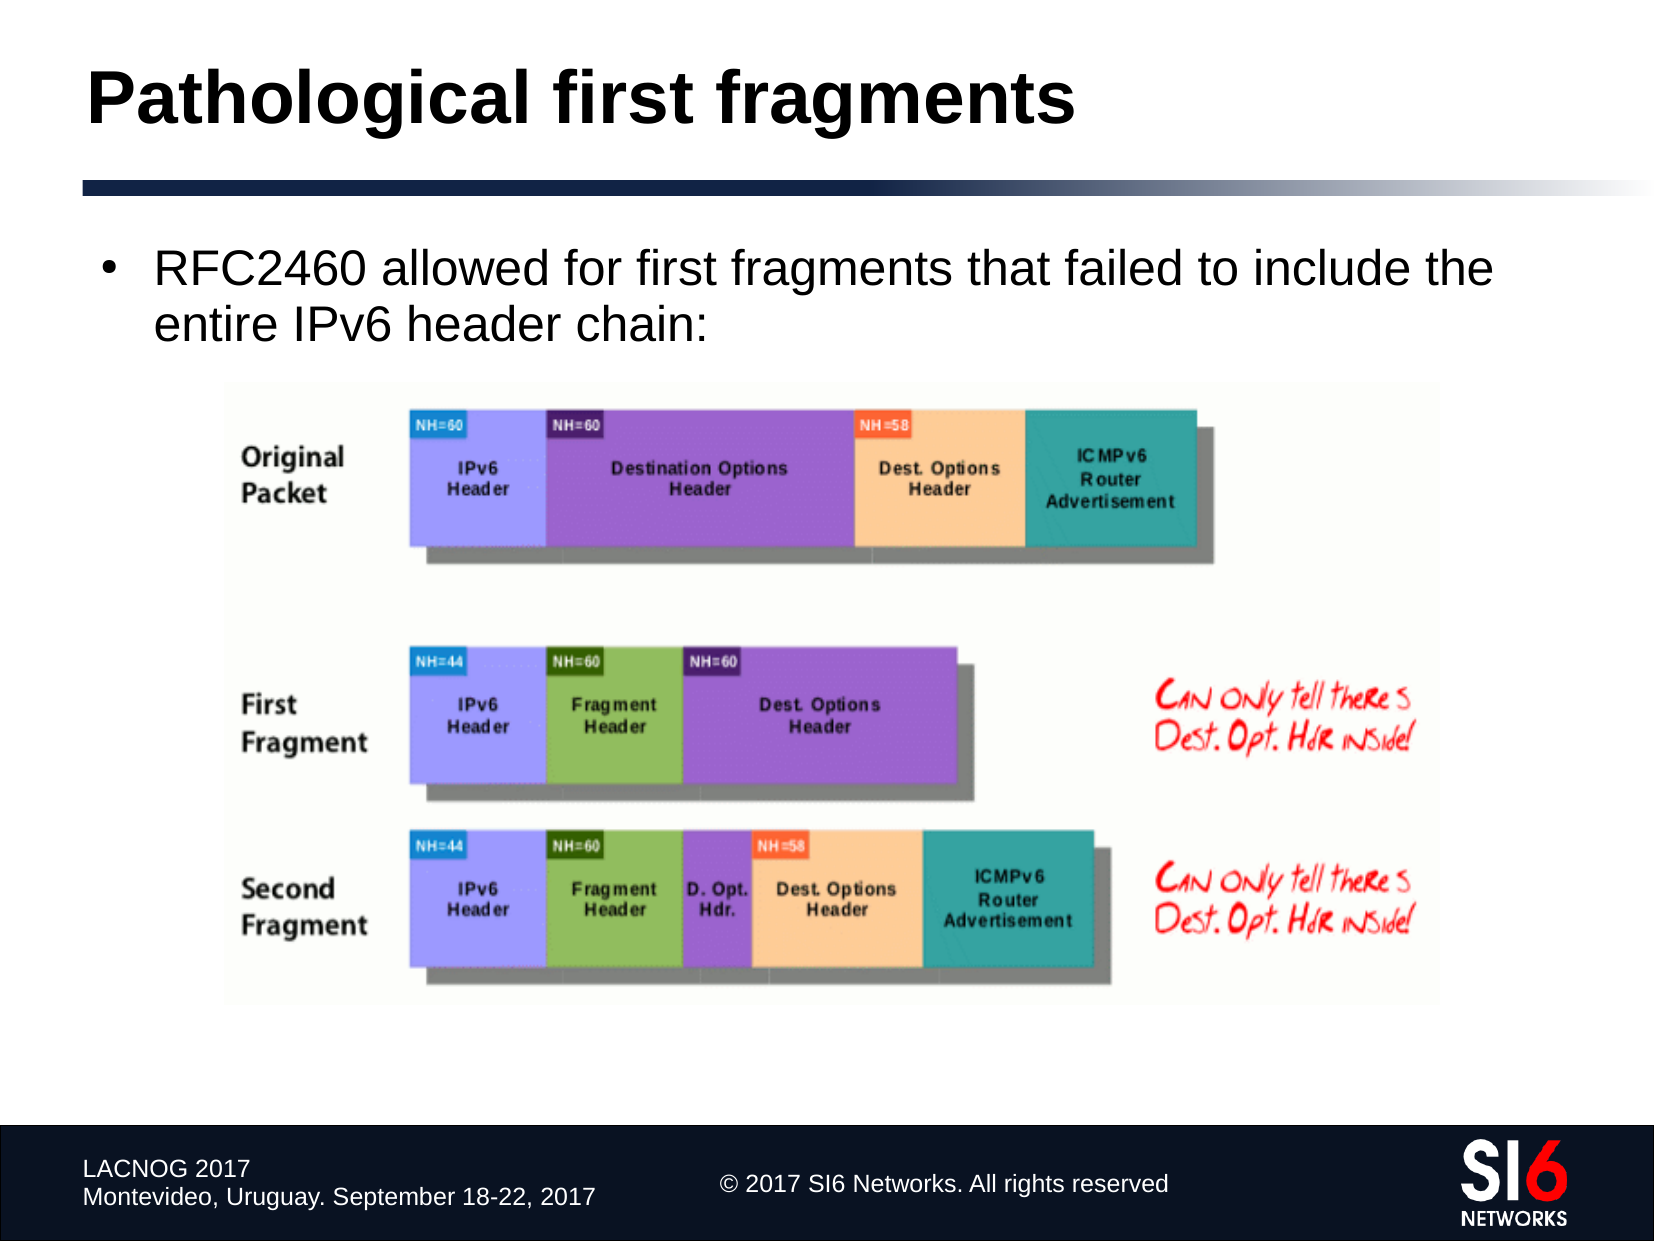

# Pathological first fragments
RFC2460 allowed for first fragments that failed to include the entire IPv6 header chain: